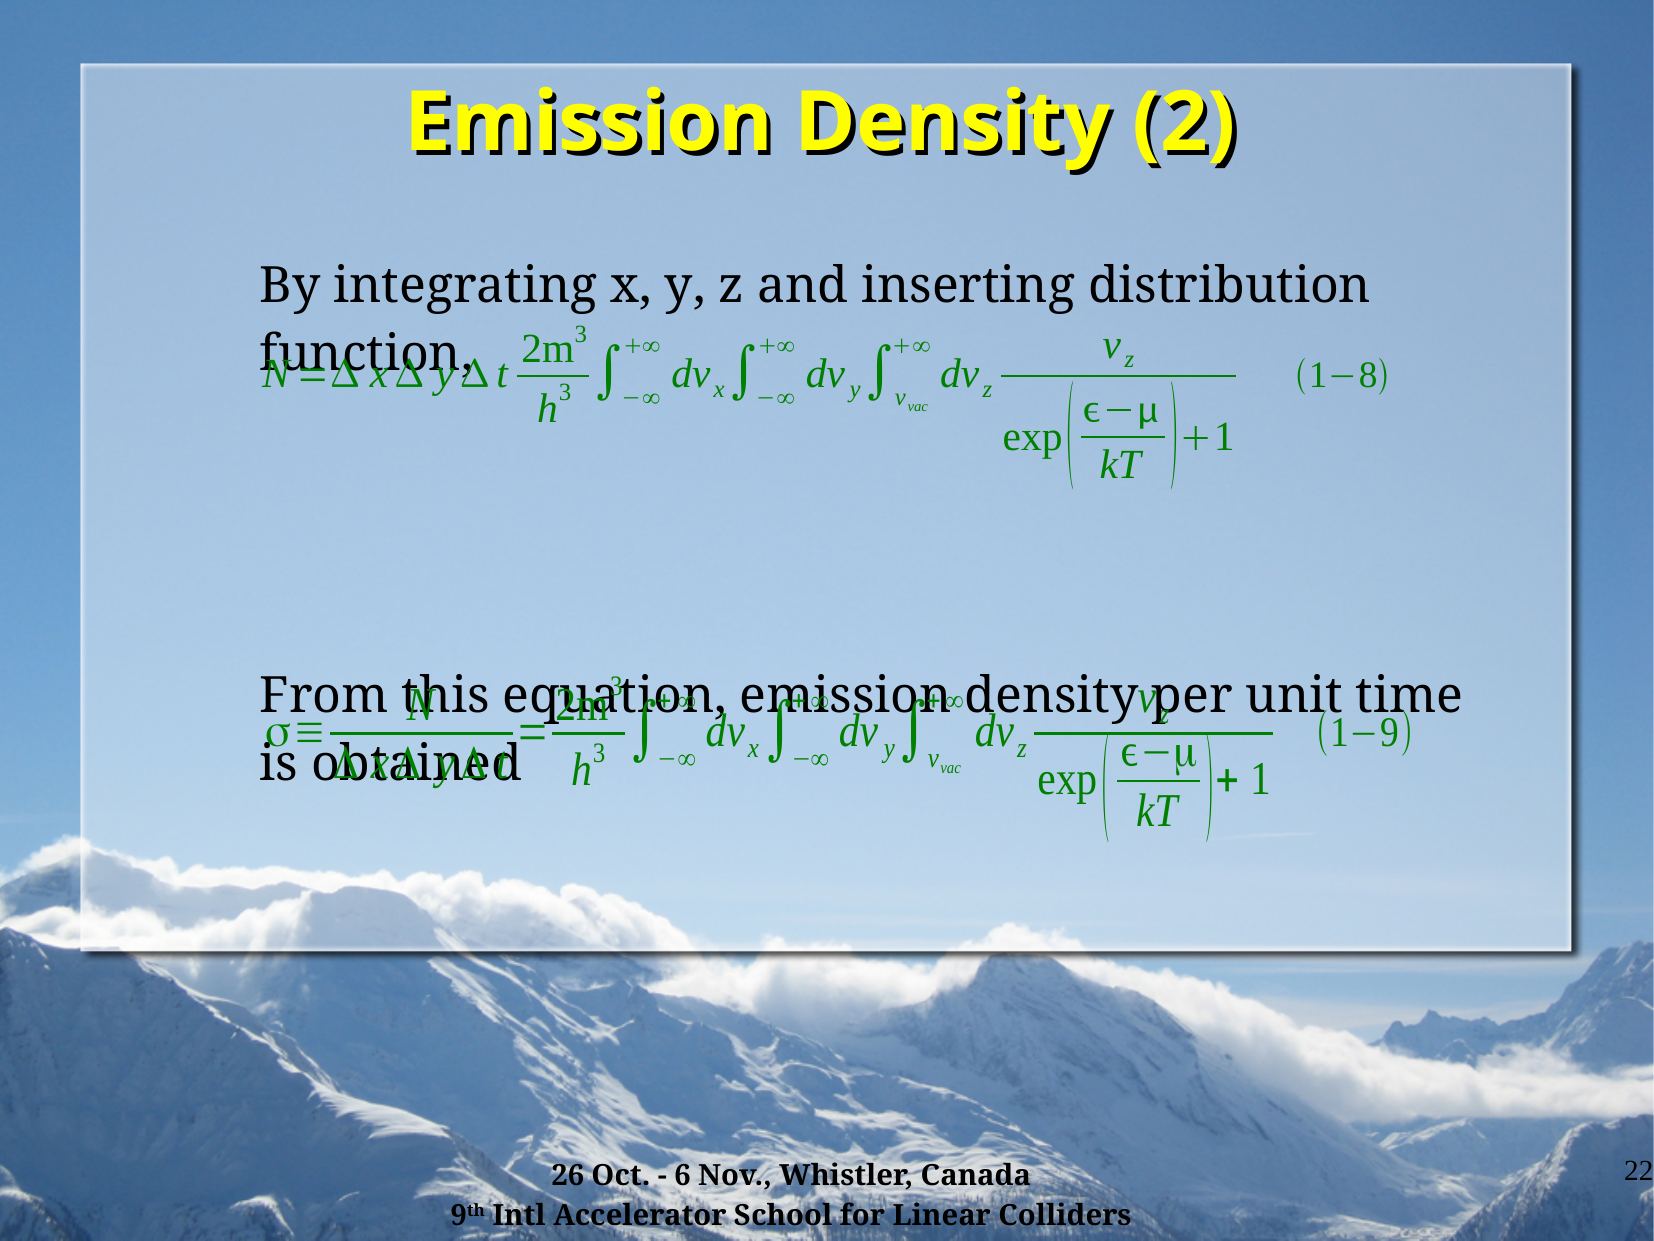

# Emission Density (2)
By integrating x, y, z and inserting distribution function,
From this equation, emission density per unit time is obtained
22